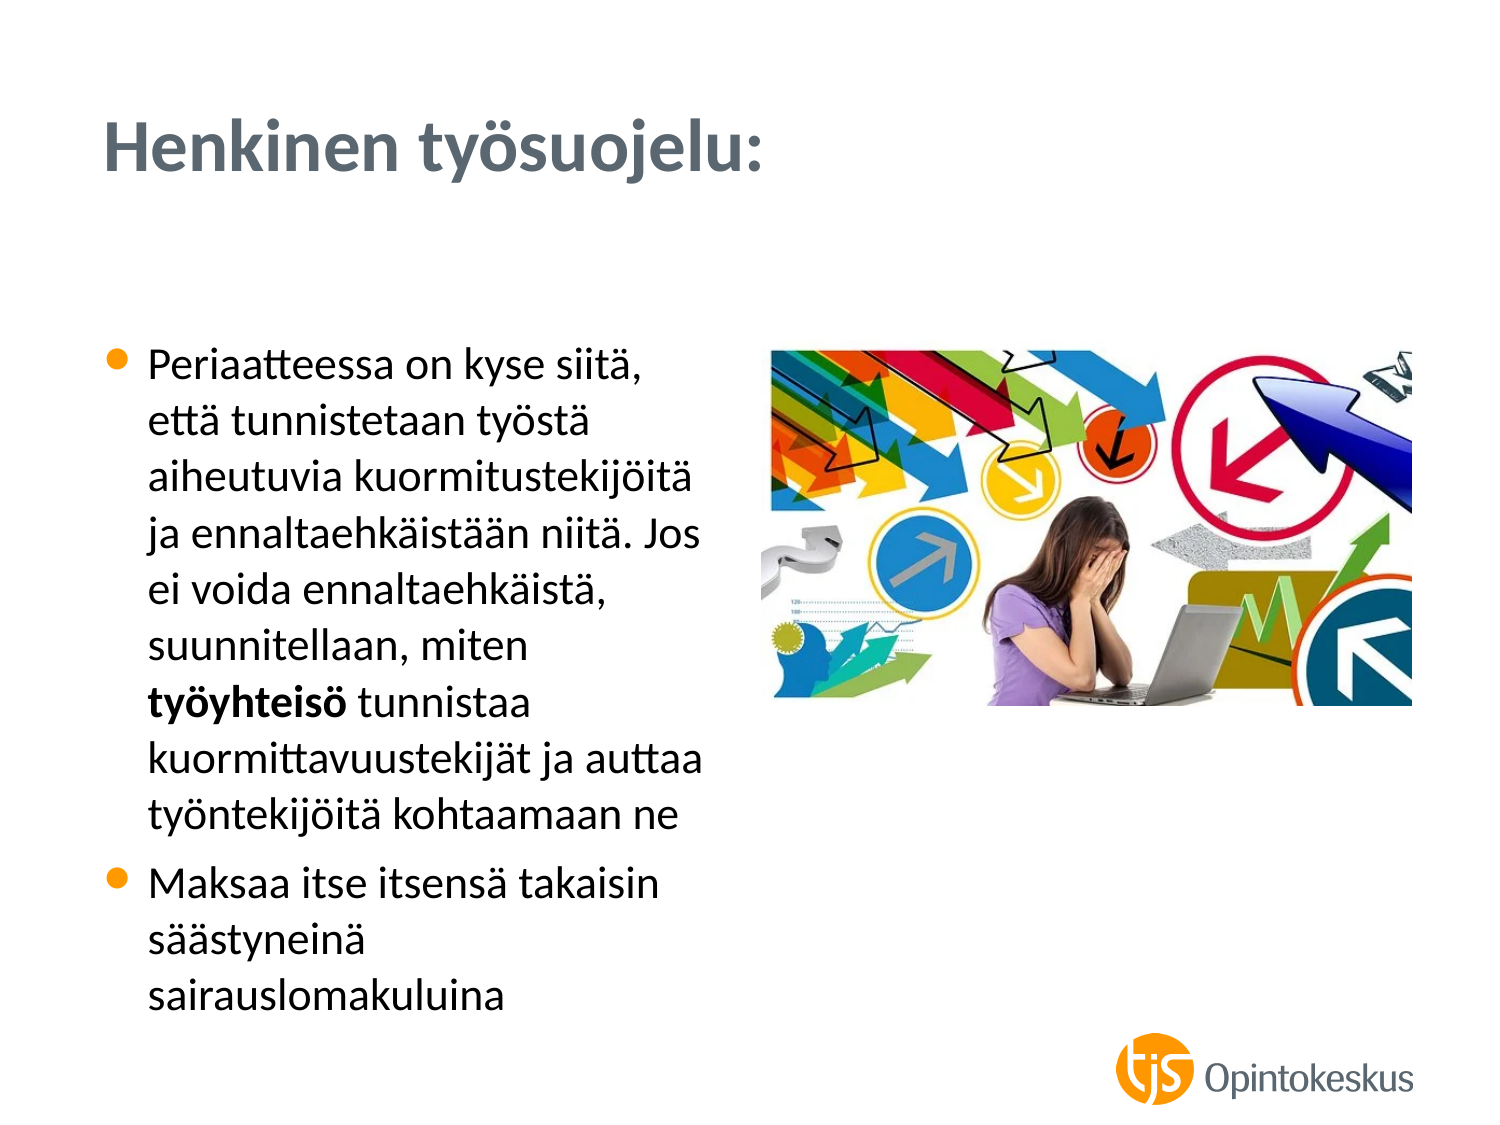

Henkinen työsuojelu:
# Periaatteessa on kyse siitä, että tunnistetaan työstä aiheutuvia kuormitustekijöitä ja ennaltaehkäistään niitä. Jos ei voida ennaltaehkäistä, suunnitellaan, miten työyhteisö tunnistaa kuormittavuustekijät ja auttaa työntekijöitä kohtaamaan ne
Maksaa itse itsensä takaisin säästyneinä sairauslomakuluina